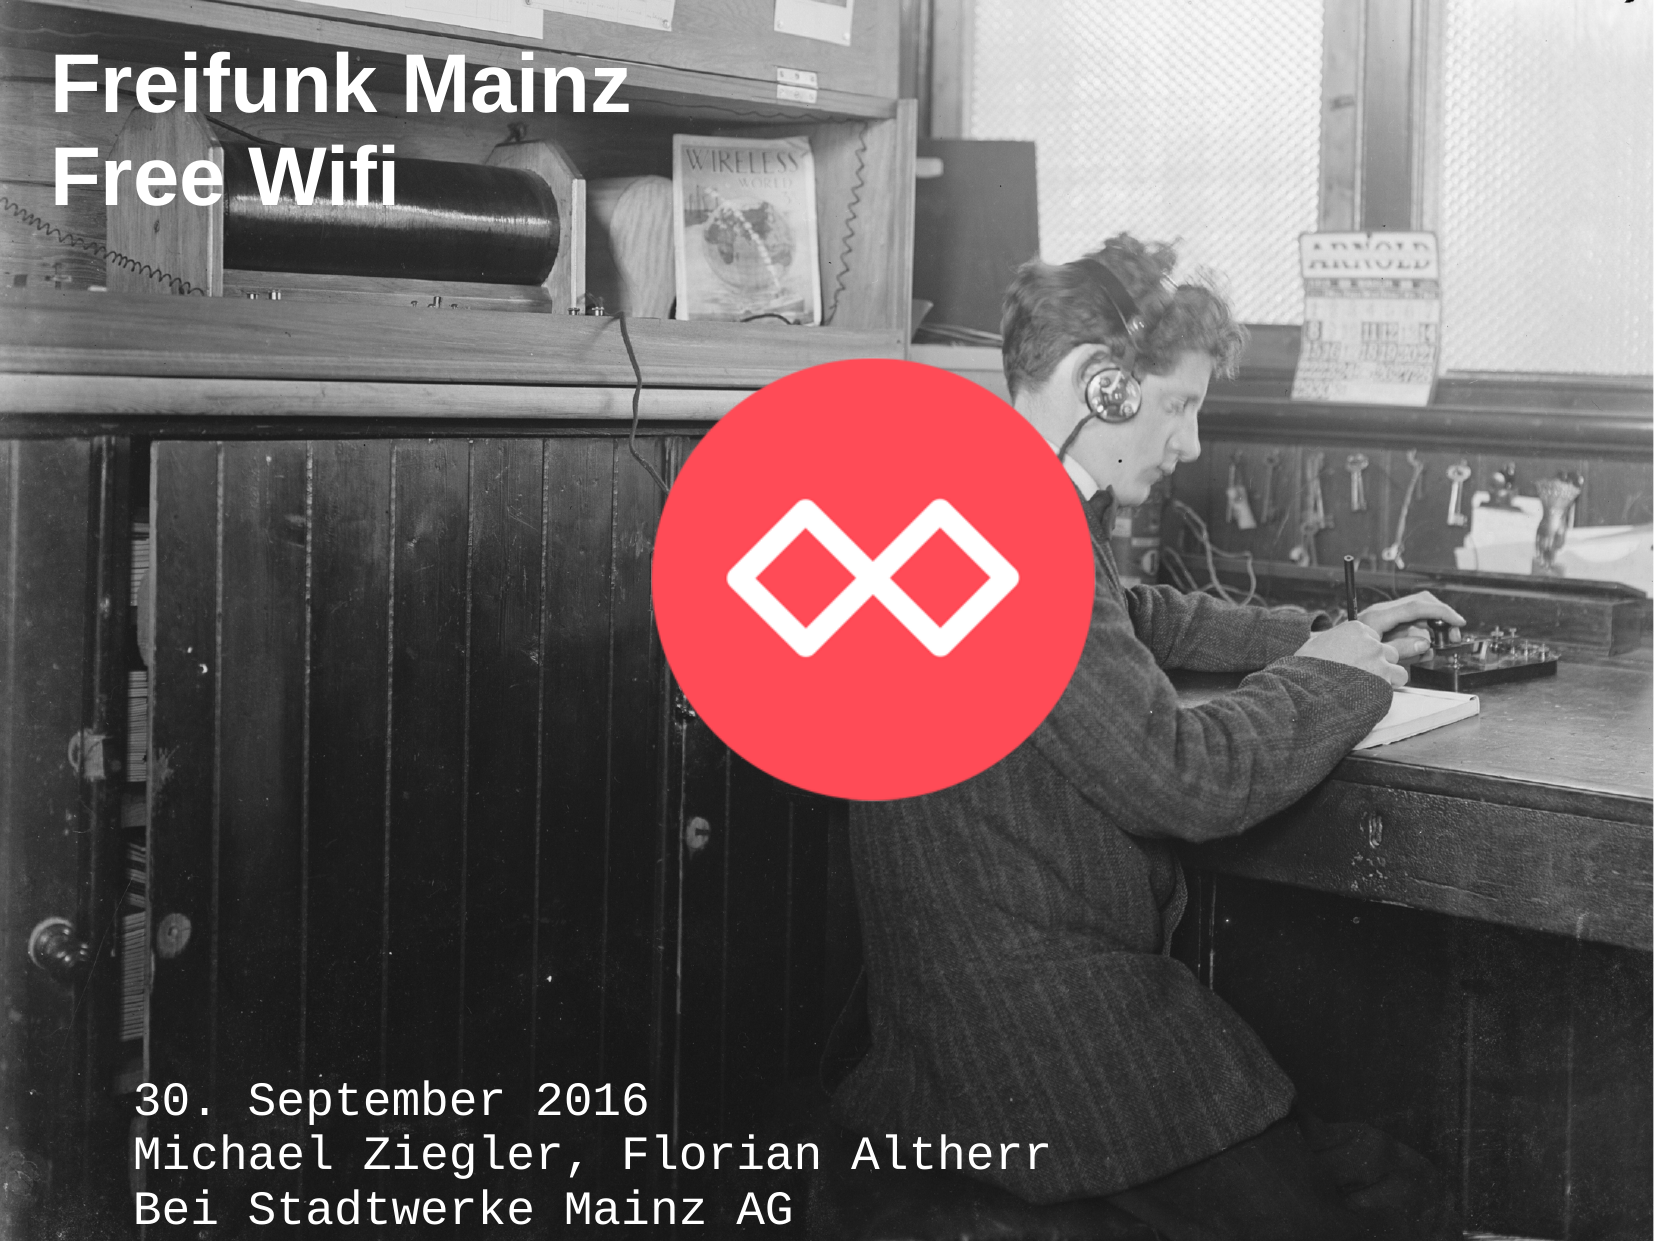

f
Freifunk Mainz
Free Wifi
30. September 2016
Michael Ziegler, Florian Altherr
Bei Stadtwerke Mainz AG